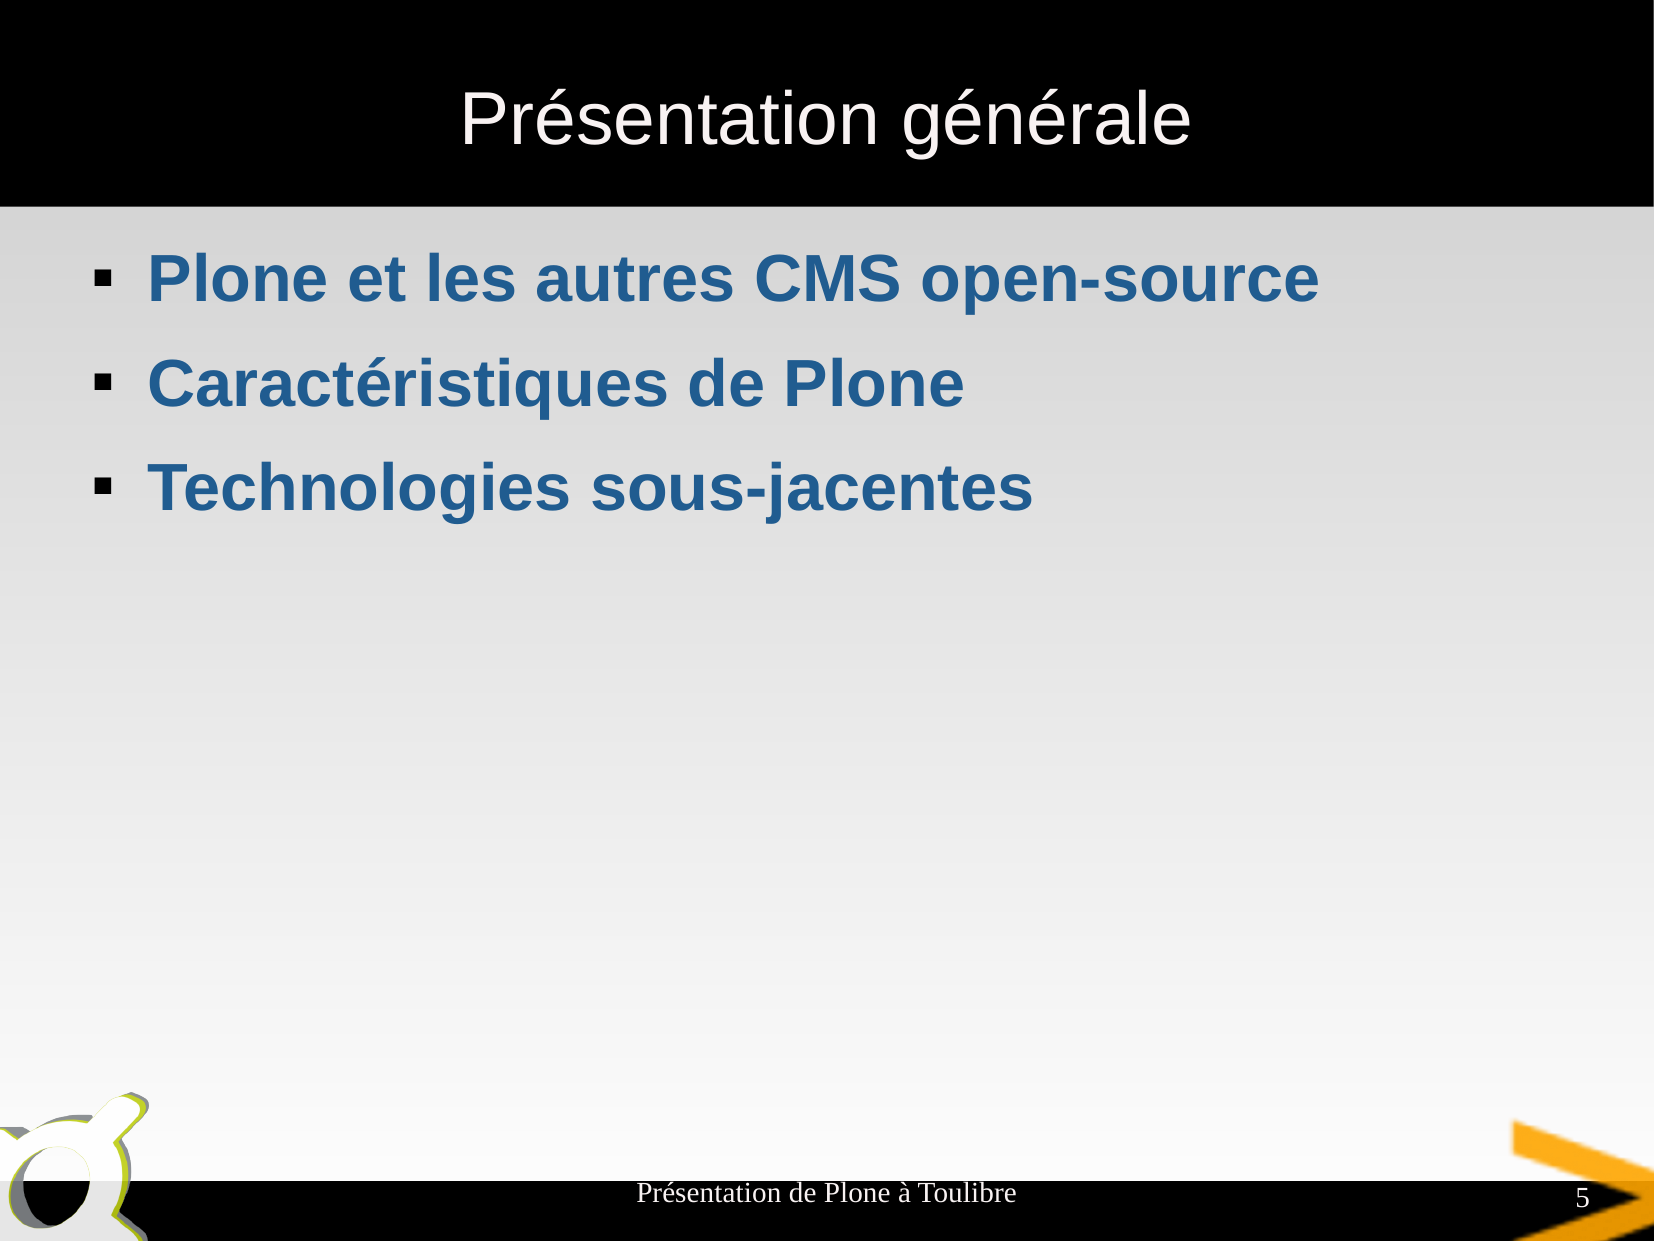

# Présentation générale
Plone et les autres CMS open-source
Caractéristiques de Plone
Technologies sous-jacentes
Présentation de Plone à Toulibre
5